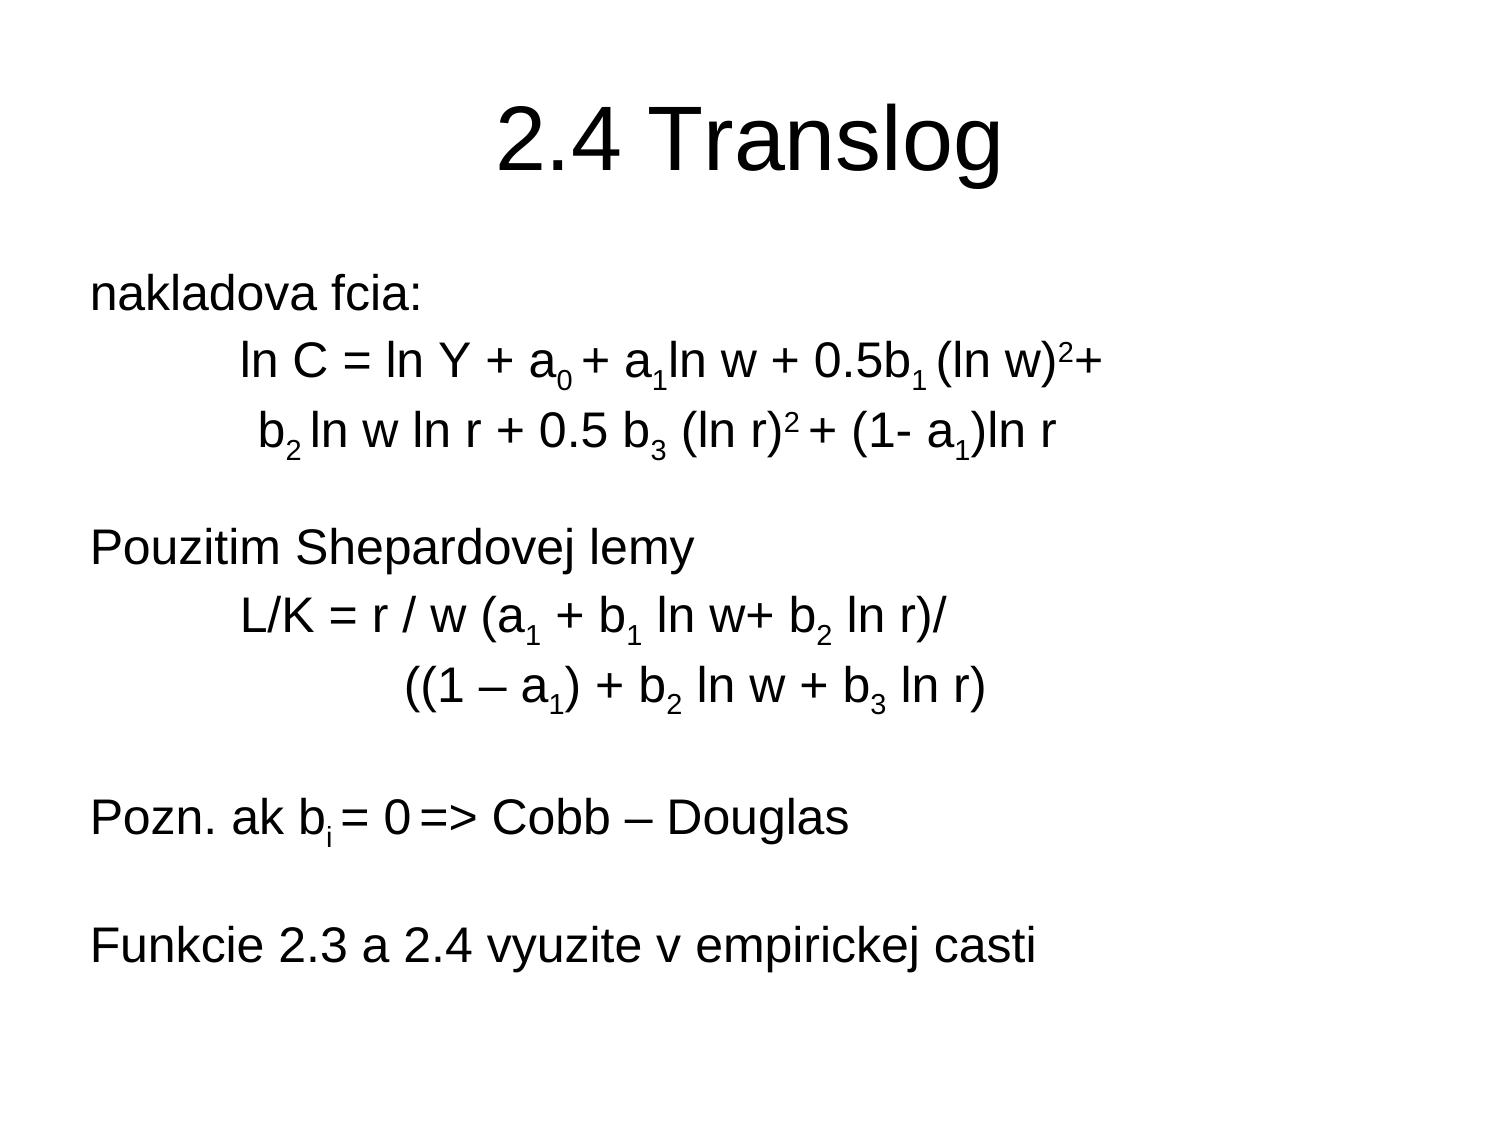

# 2.4 Translog
nakladova fcia:
		ln C = ln Y + a0 + a1ln w + 0.5b1 (ln w)2+
 b2 ln w ln r + 0.5 b3 (ln r)2 + (1- a1)ln r
Pouzitim Shepardovej lemy
		L/K = r / w (a1 + b1 ln w+ b2 ln r)/
 		 ((1 – a1) + b2 ln w + b3 ln r)
Pozn. ak bi = 0 => Cobb – Douglas
Funkcie 2.3 a 2.4 vyuzite v empirickej casti